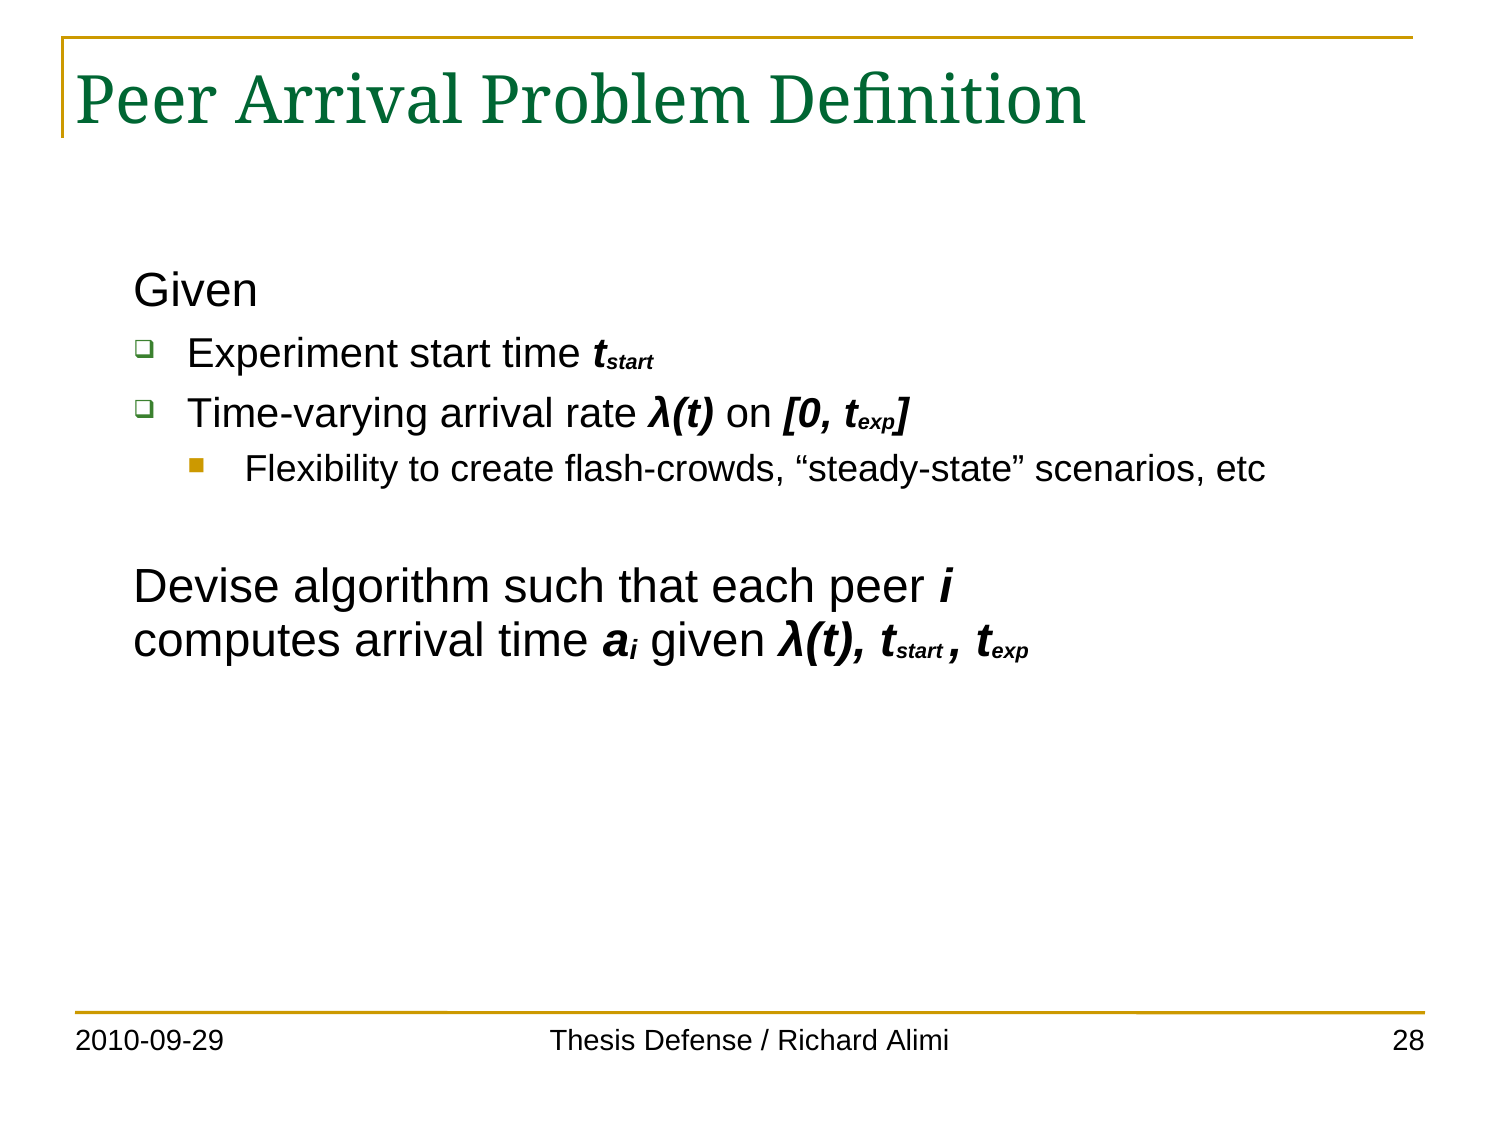

# Peer Arrival Problem Definition
Given
Experiment start time tstart
Time-varying arrival rate λ(t) on [0, texp]
Flexibility to create flash-crowds, “steady-state” scenarios, etc
Devise algorithm such that each peer i
computes arrival time ai given λ(t), tstart , texp
2010-09-29
Thesis Defense / Richard Alimi
28